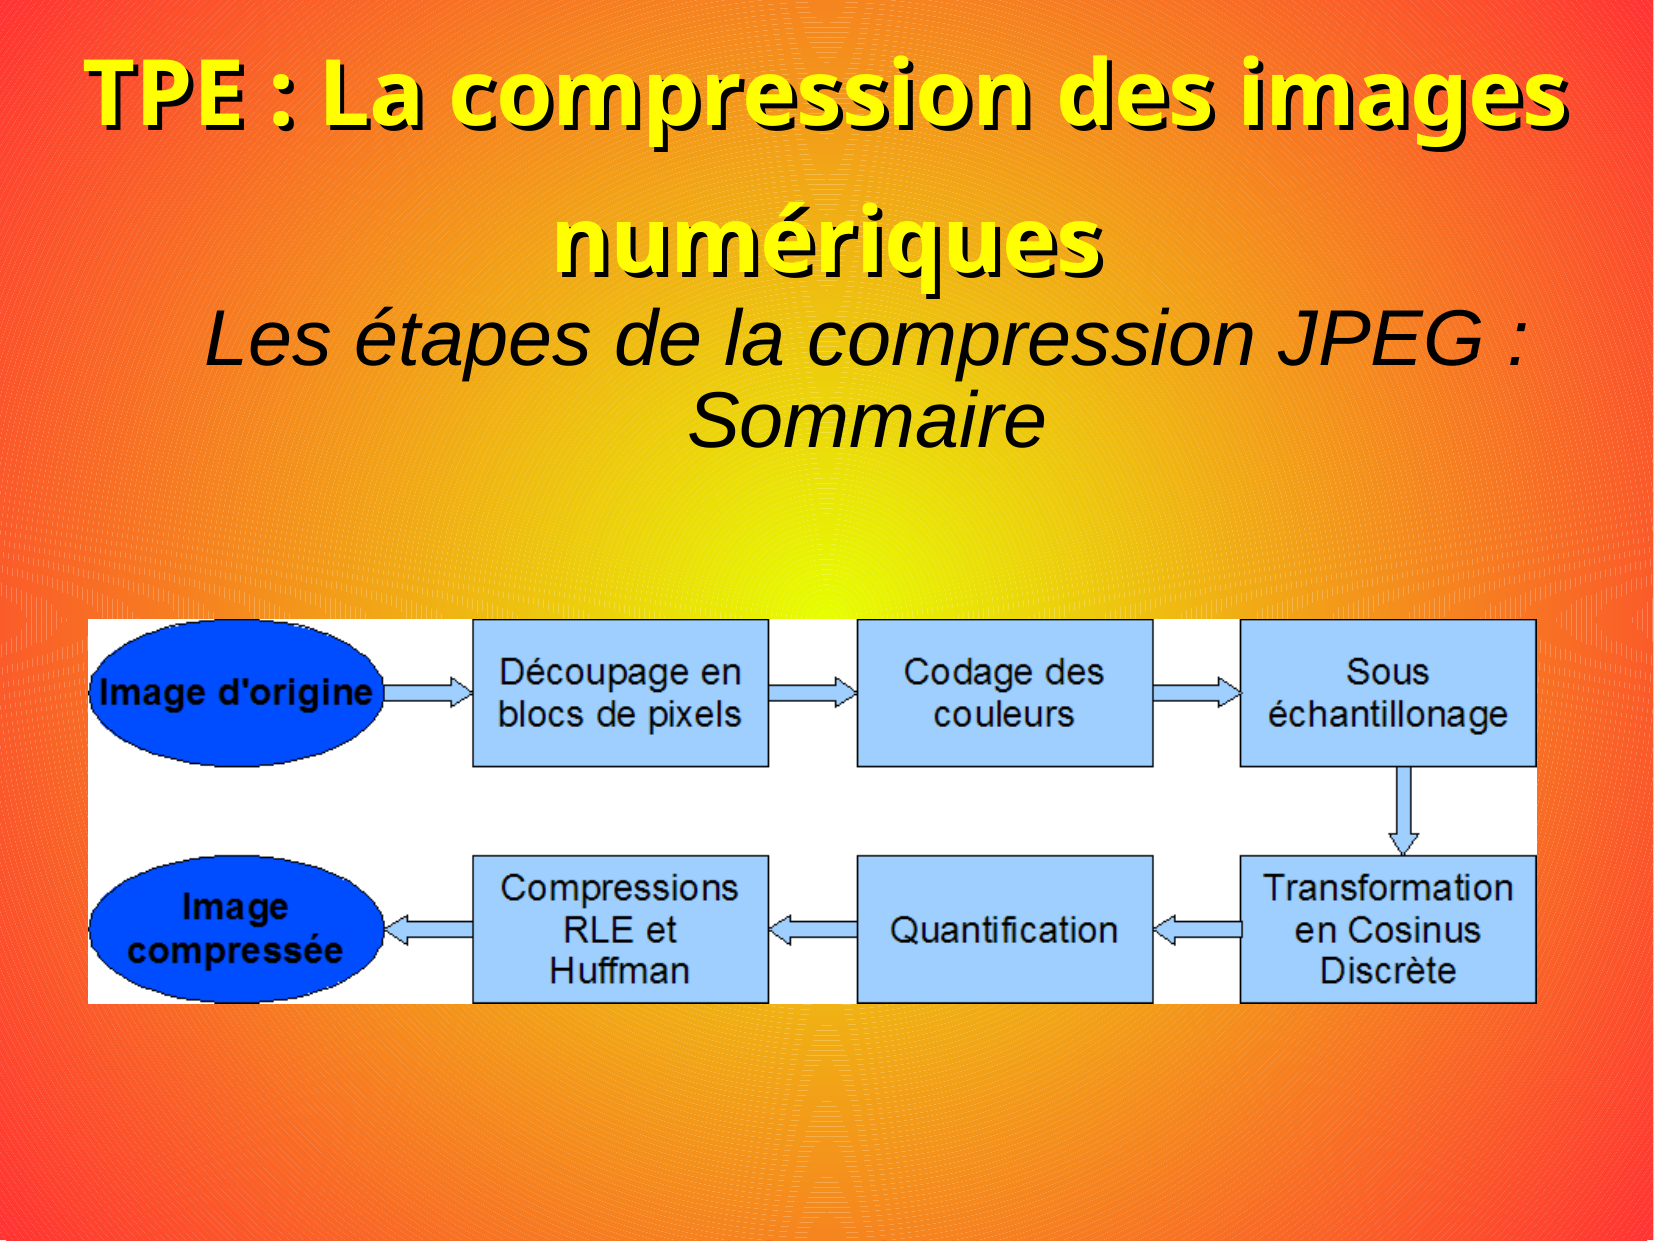

# TPE : La compression des images numériques
Les étapes de la compression JPEG :
Sommaire